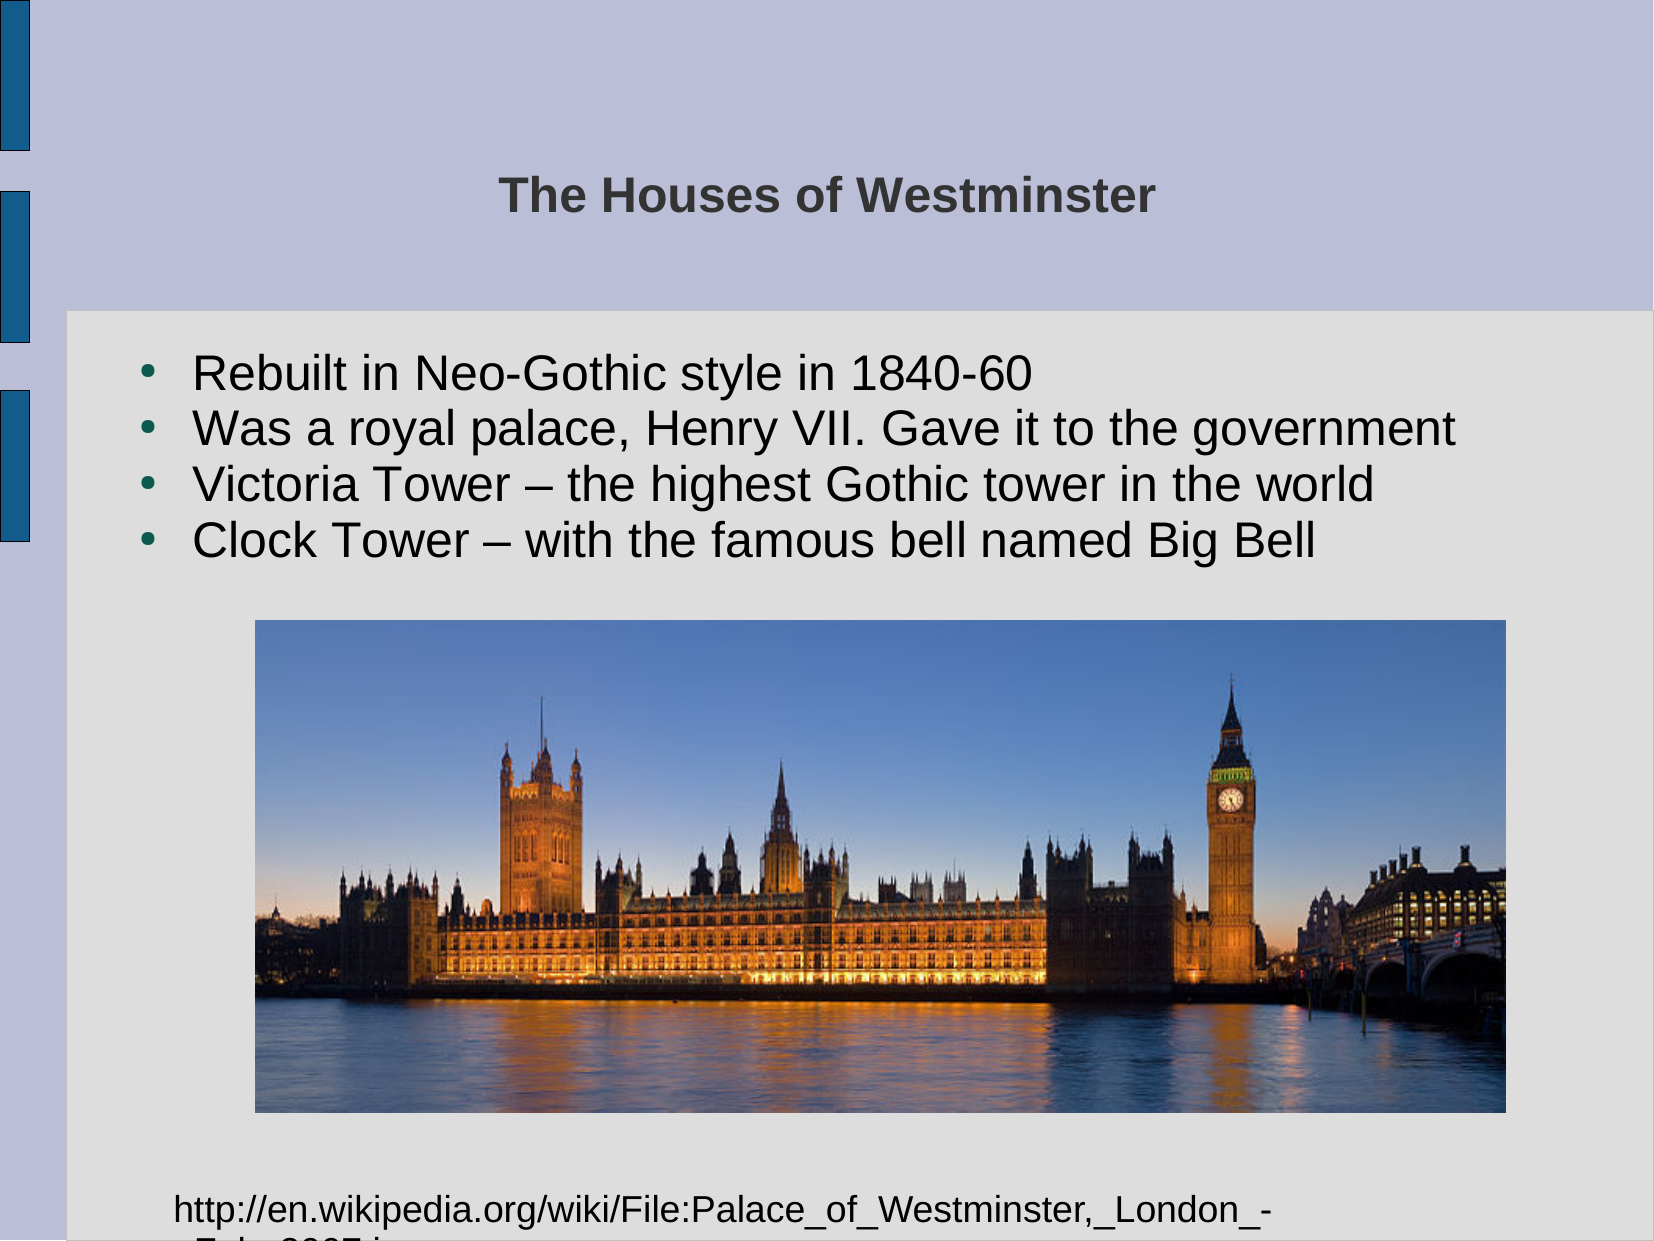

# The Houses of Westminster
Rebuilt in Neo-Gothic style in 1840-60
Was a royal palace, Henry VII. Gave it to the government
Victoria Tower – the highest Gothic tower in the world
Clock Tower – with the famous bell named Big Bell
http://en.wikipedia.org/wiki/File:Palace_of_Westminster,_London_-_Feb_2007.jpg